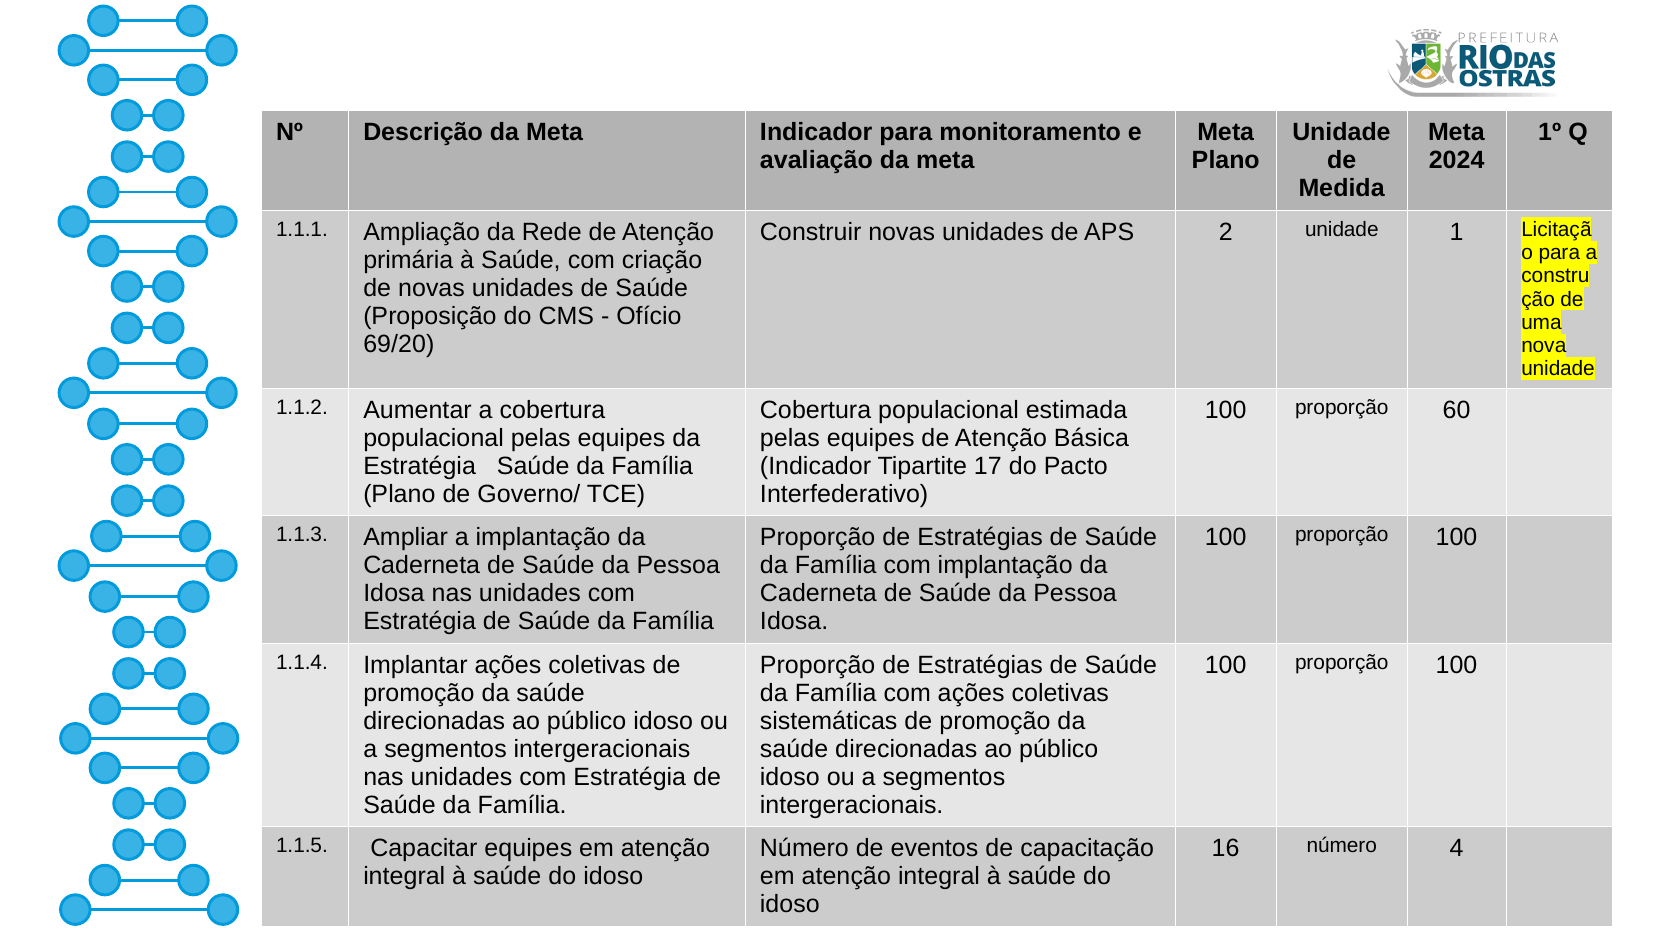

| Nº | Descrição da Meta | Indicador para monitoramento e avaliação da meta | Meta Plano | Unidade de Medida | Meta 2024 | 1º Q |
| --- | --- | --- | --- | --- | --- | --- |
| 1.1.1. | Ampliação da Rede de Atenção primária à Saúde, com criação de novas unidades de Saúde (Proposição do CMS - Ofício 69/20) | Construir novas unidades de APS | 2 | unidade | 1 | Licitação para a construção de uma nova unidade |
| 1.1.2. | Aumentar a cobertura populacional pelas equipes da Estratégia Saúde da Família (Plano de Governo/ TCE) | Cobertura populacional estimada pelas equipes de Atenção Básica (Indicador Tipartite 17 do Pacto Interfederativo) | 100 | proporção | 60 | |
| 1.1.3. | Ampliar a implantação da Caderneta de Saúde da Pessoa Idosa nas unidades com Estratégia de Saúde da Família | Proporção de Estratégias de Saúde da Família com implantação da Caderneta de Saúde da Pessoa Idosa. | 100 | proporção | 100 | |
| 1.1.4. | Implantar ações coletivas de promoção da saúde direcionadas ao público idoso ou a segmentos intergeracionais nas unidades com Estratégia de Saúde da Família. | Proporção de Estratégias de Saúde da Família com ações coletivas sistemáticas de promoção da saúde direcionadas ao público idoso ou a segmentos intergeracionais. | 100 | proporção | 100 | |
| 1.1.5. | Capacitar equipes em atenção integral à saúde do idoso | Número de eventos de capacitação em atenção integral à saúde do idoso | 16 | número | 4 | |